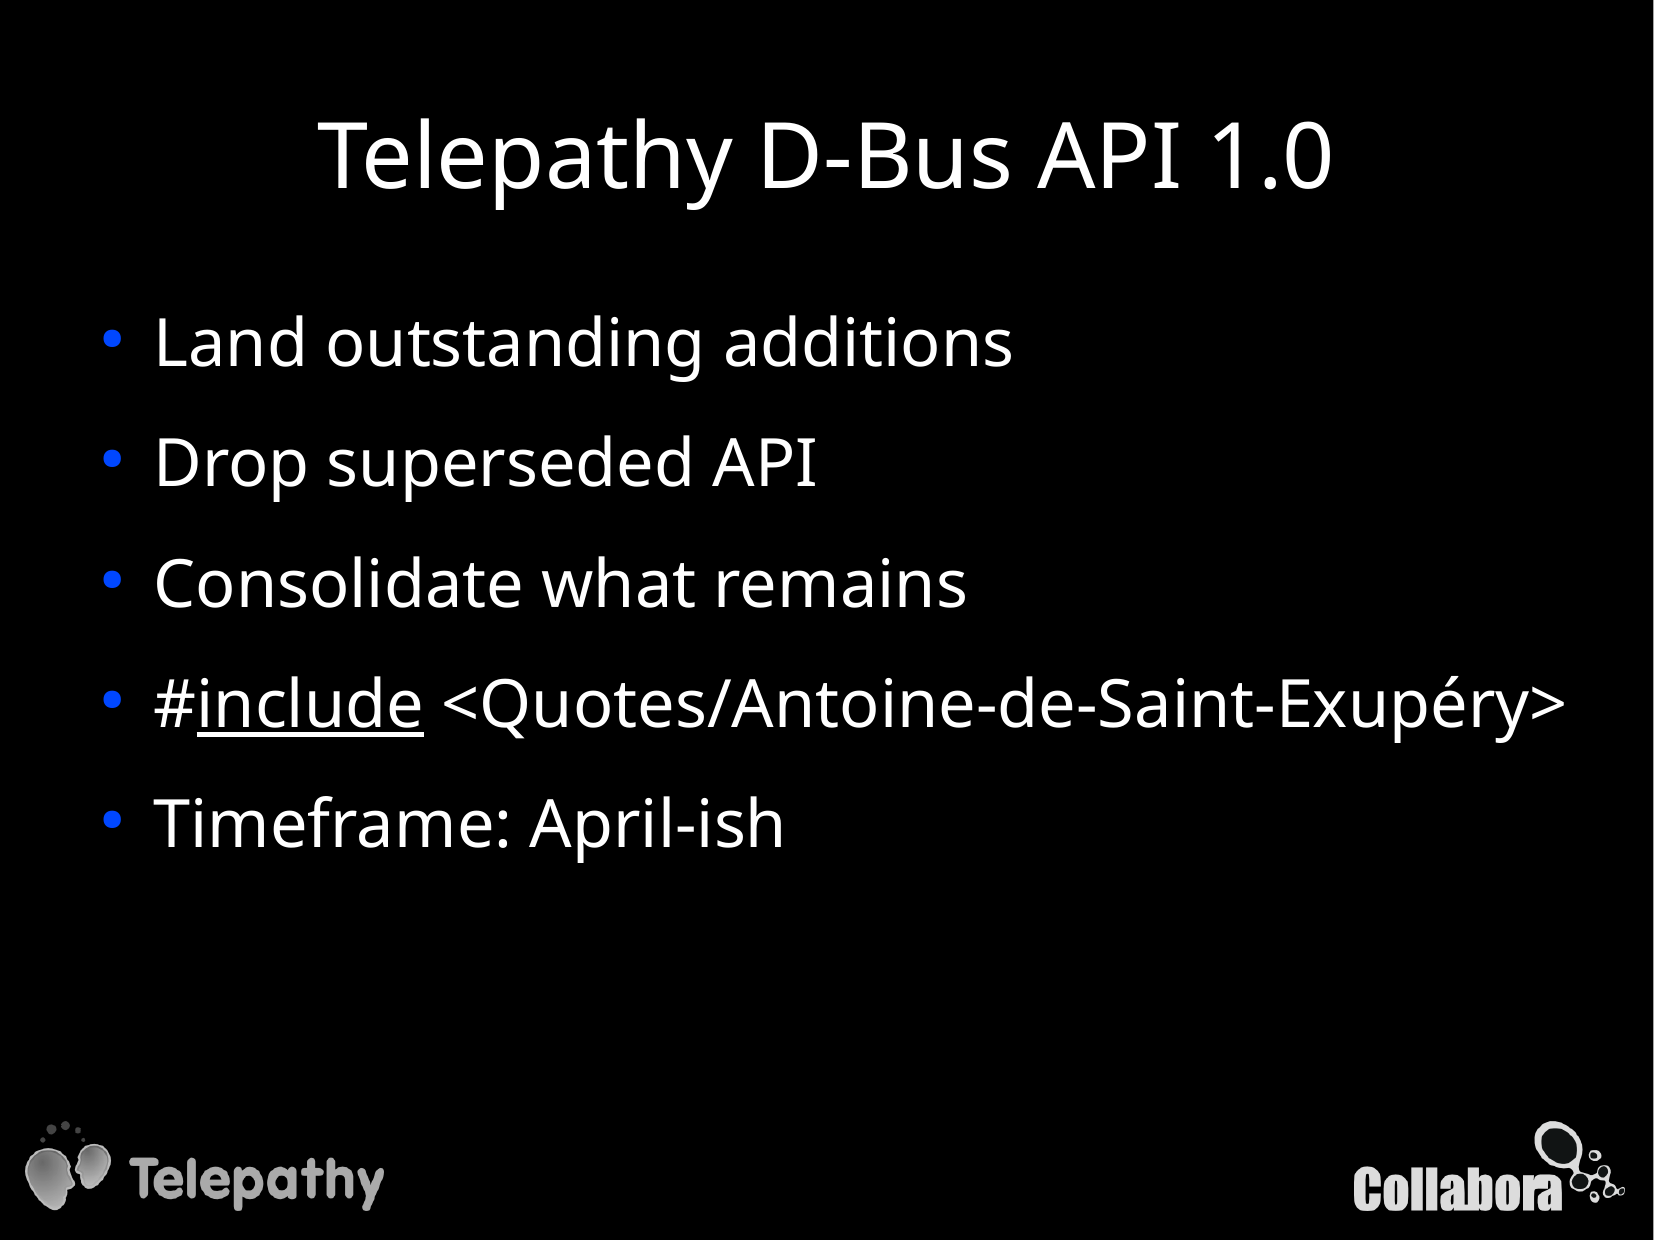

# Telepathy D-Bus API 1.0
Land outstanding additions
Drop superseded API
Consolidate what remains
#include <Quotes/Antoine-de-Saint-Exupéry>
Timeframe: April-ish